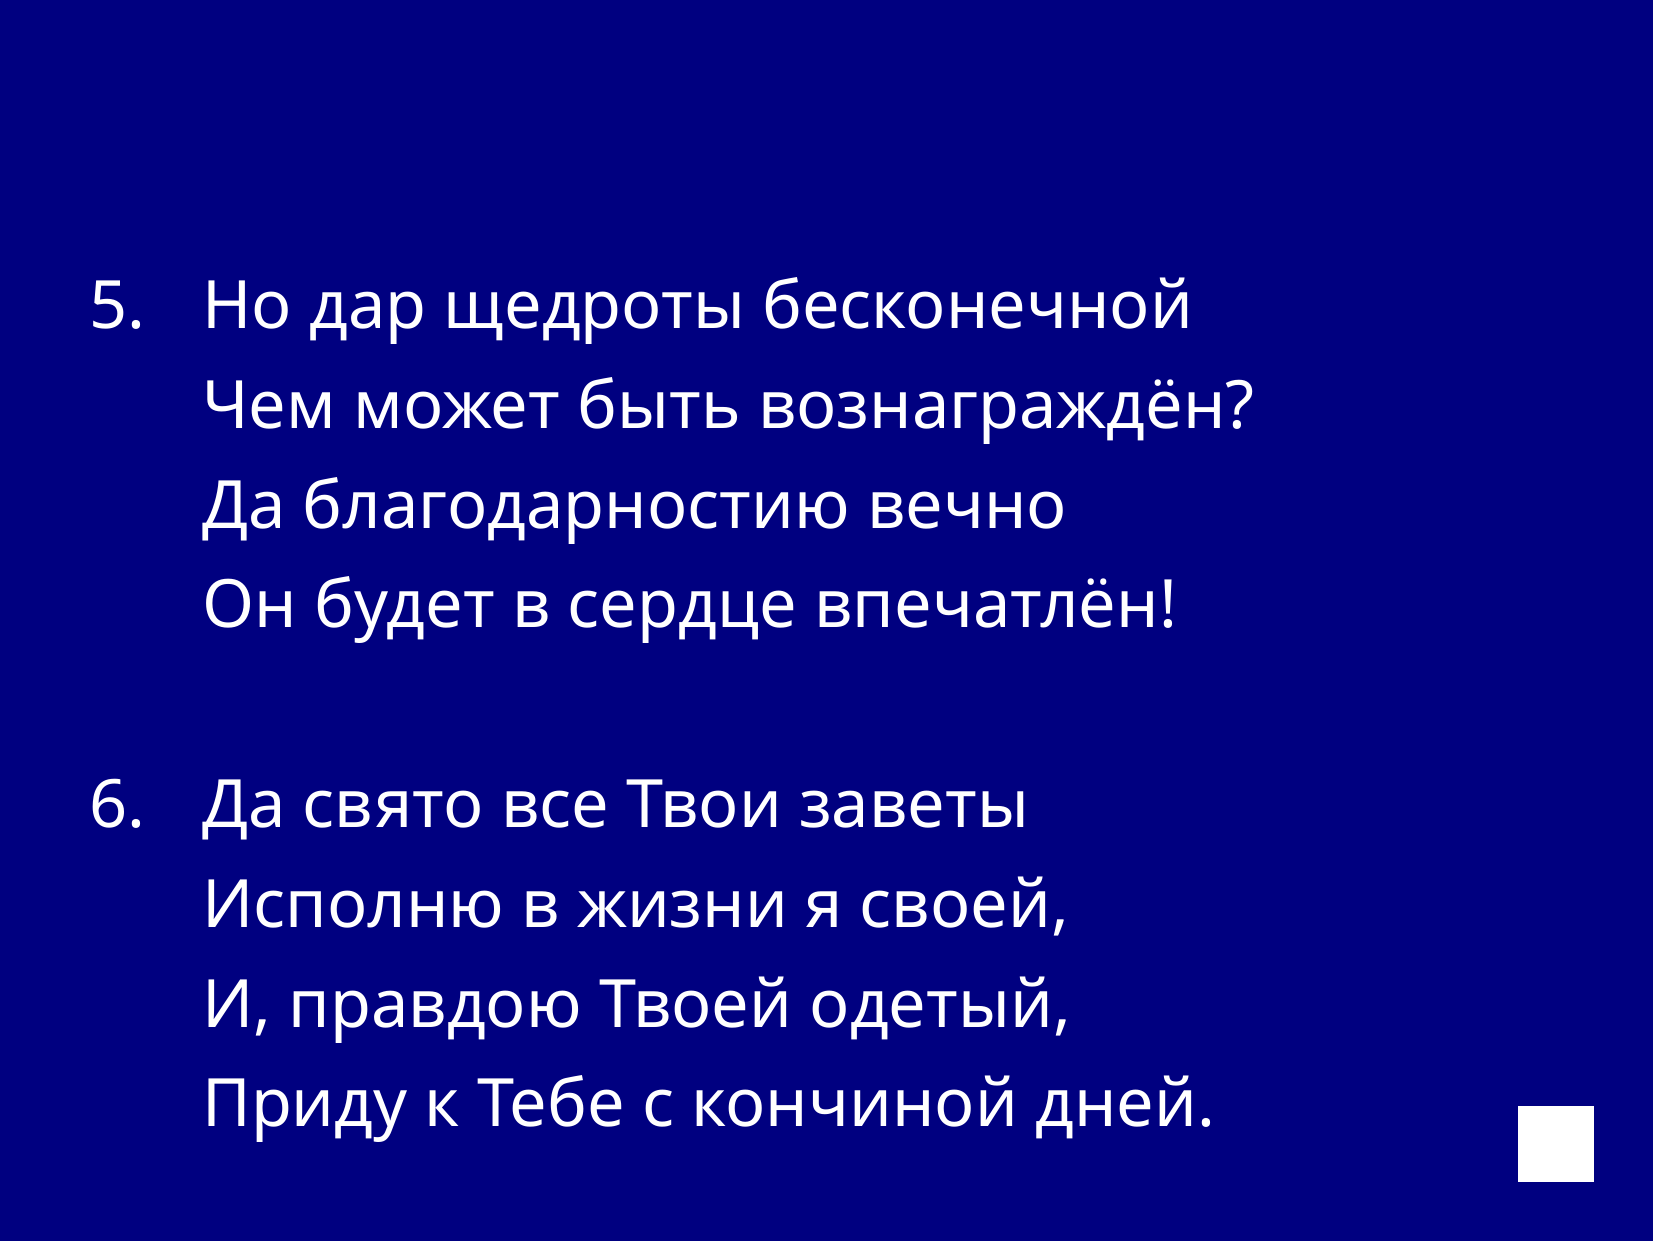

5.	Но дар щедроты бесконечной
	Чем может быть вознаграждён?
	Да благодарностию вечно
	Он будет в сердце впечатлён!
6.	Да свято все Твои заветы
	Исполню в жизни я своей,
	И, правдою Твоей одетый,
	Приду к Тебе с кончиной дней.